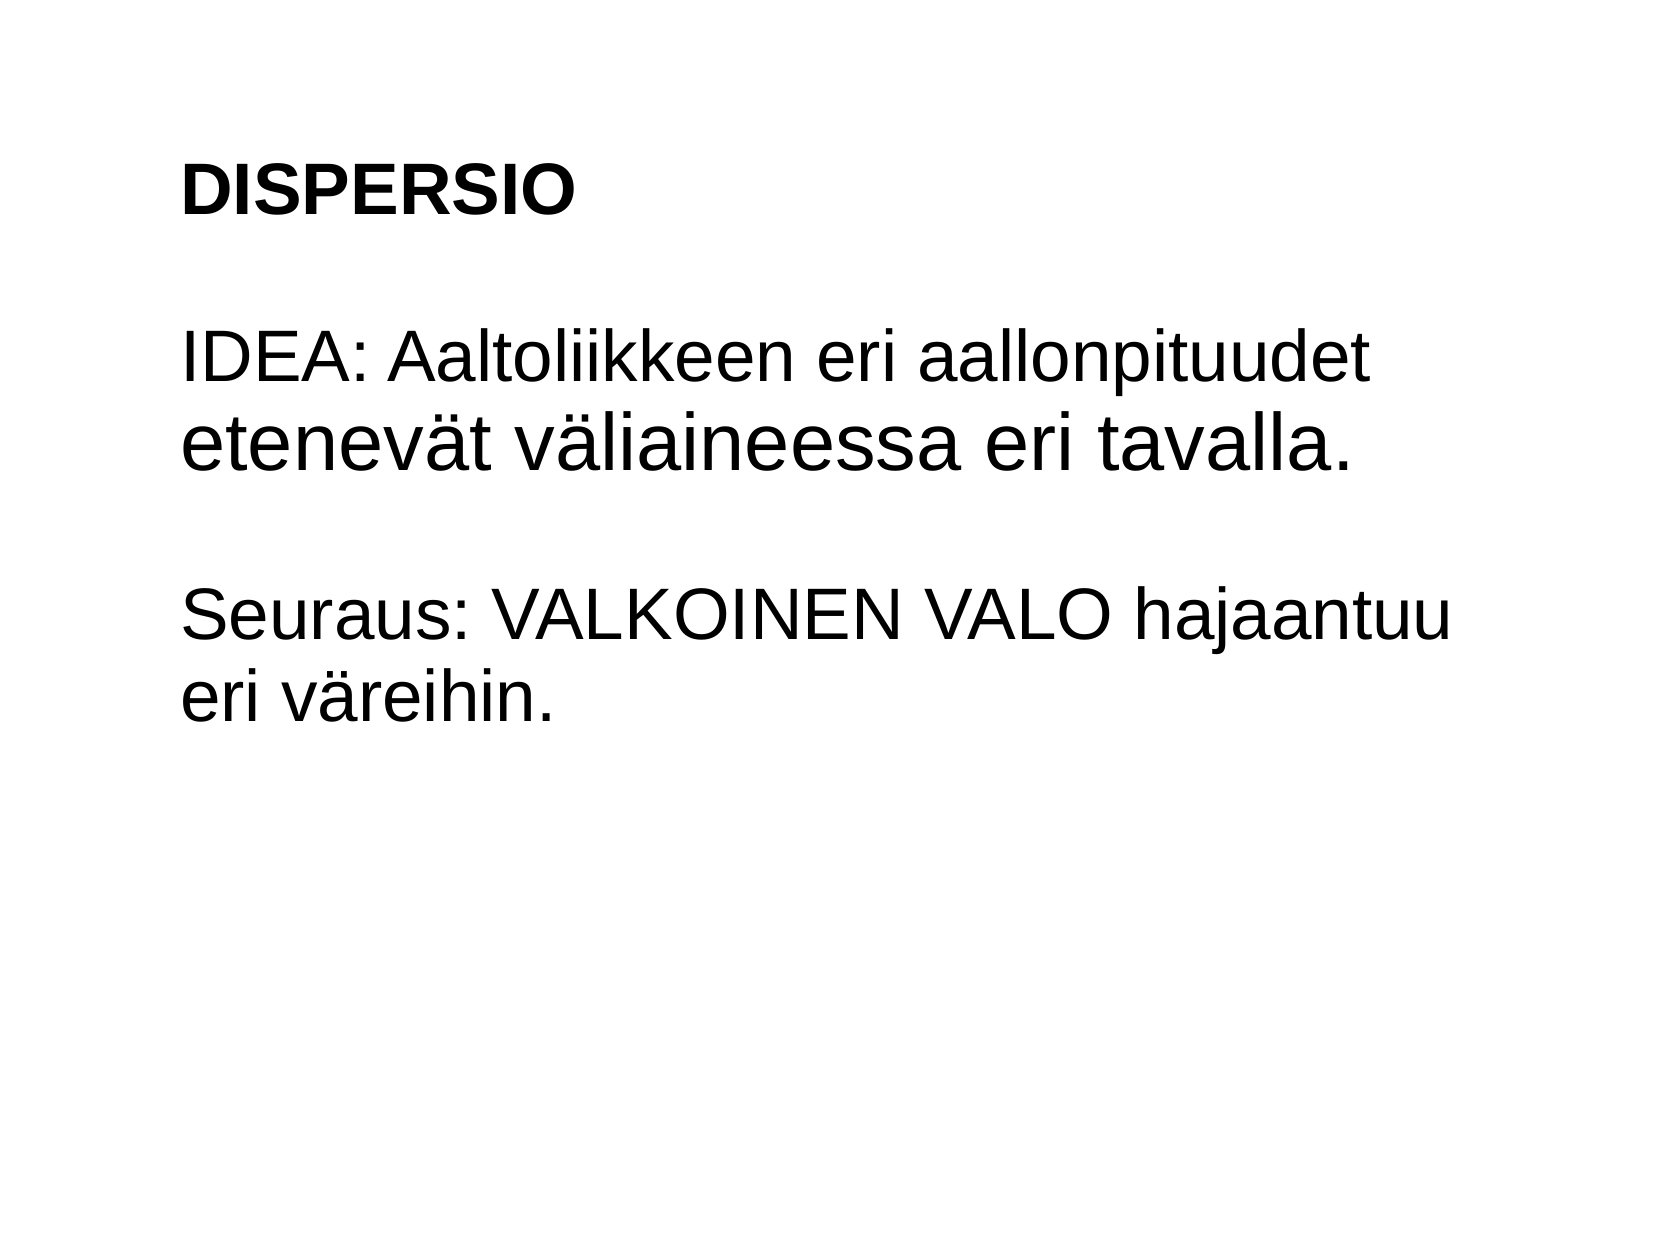

DISPERSIO
IDEA: Aaltoliikkeen eri aallonpituudet
etenevät väliaineessa eri tavalla.
Seuraus: VALKOINEN VALO hajaantuu
eri väreihin.